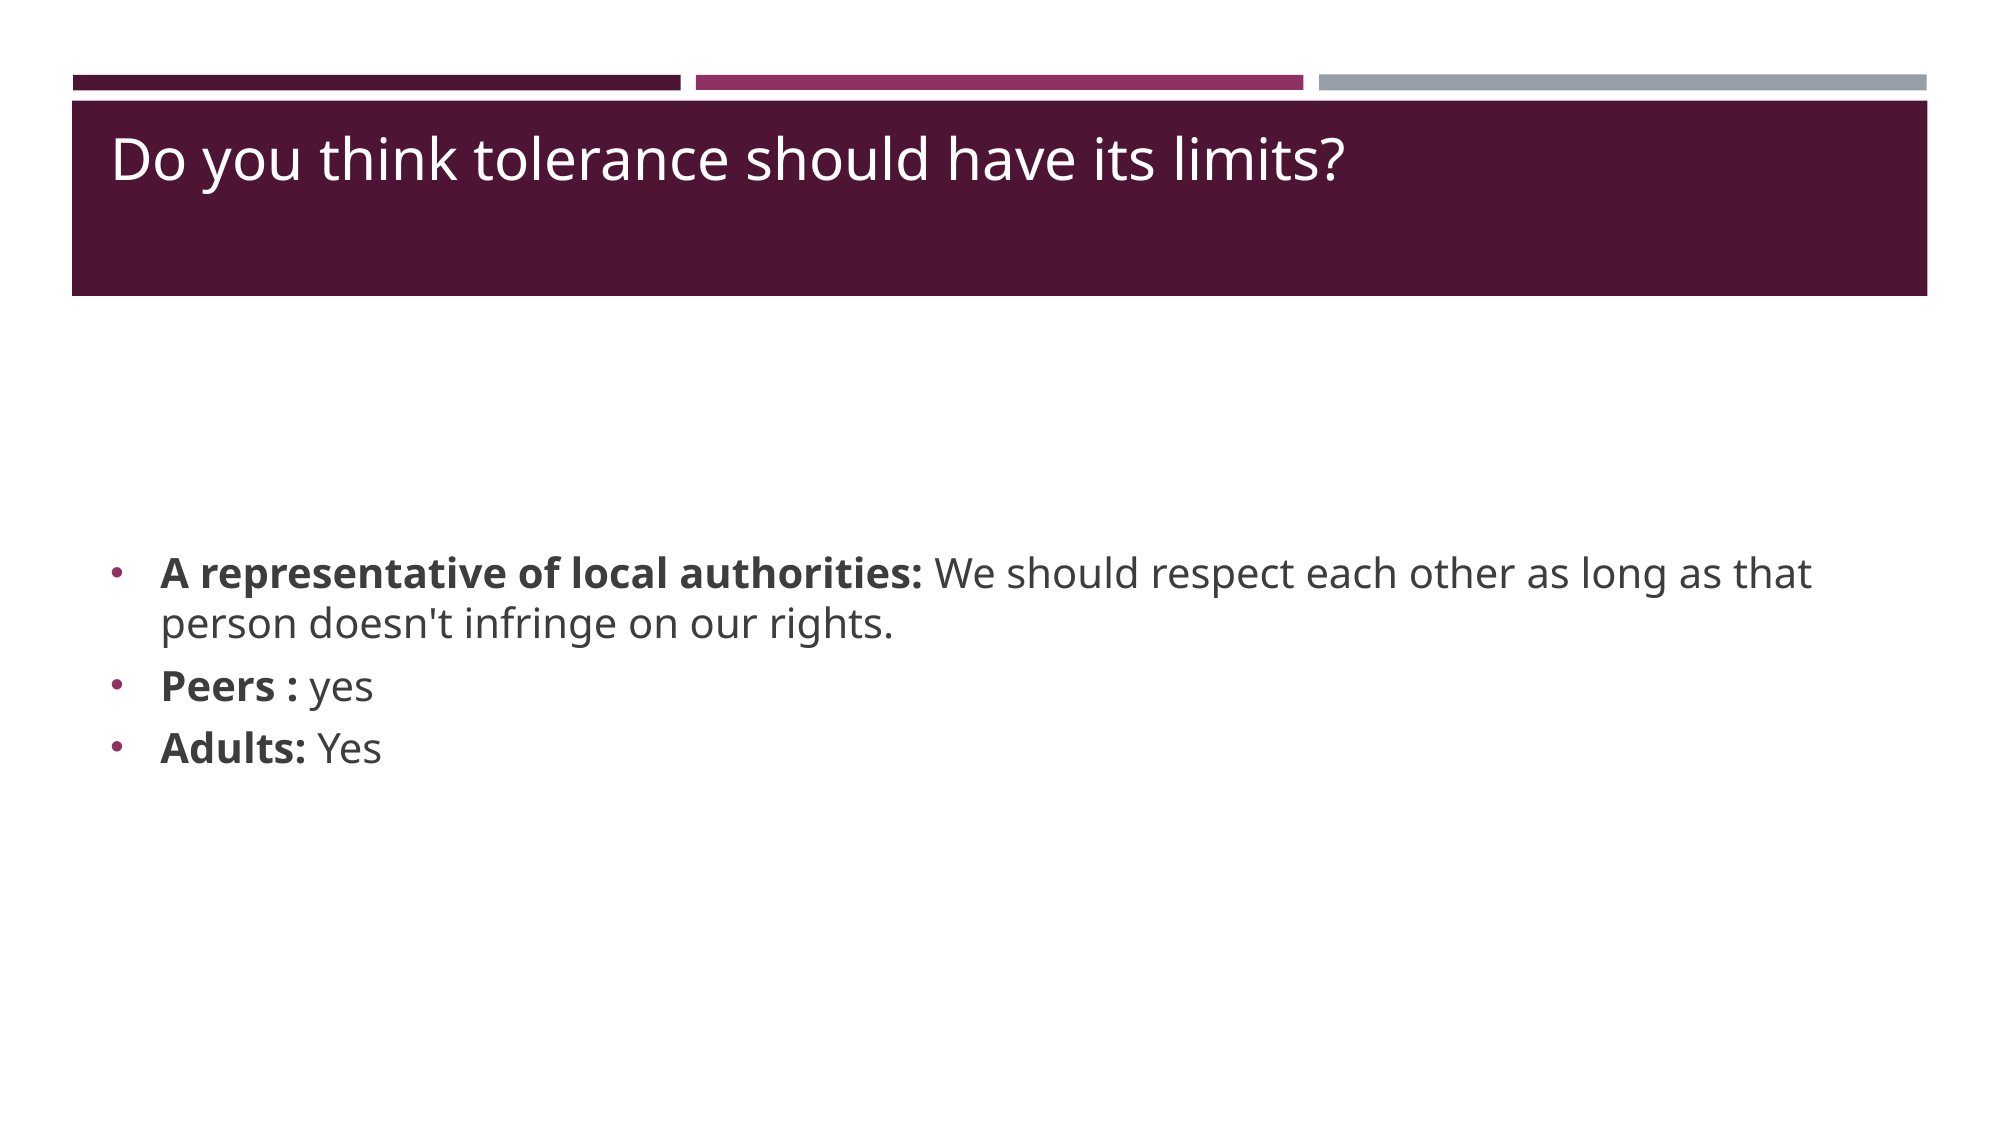

# Do you think tolerance should have its limits?
A representative of local authorities: We should respect each other as long as that person doesn't infringe on our rights.
Peers : yes
Adults: Yes